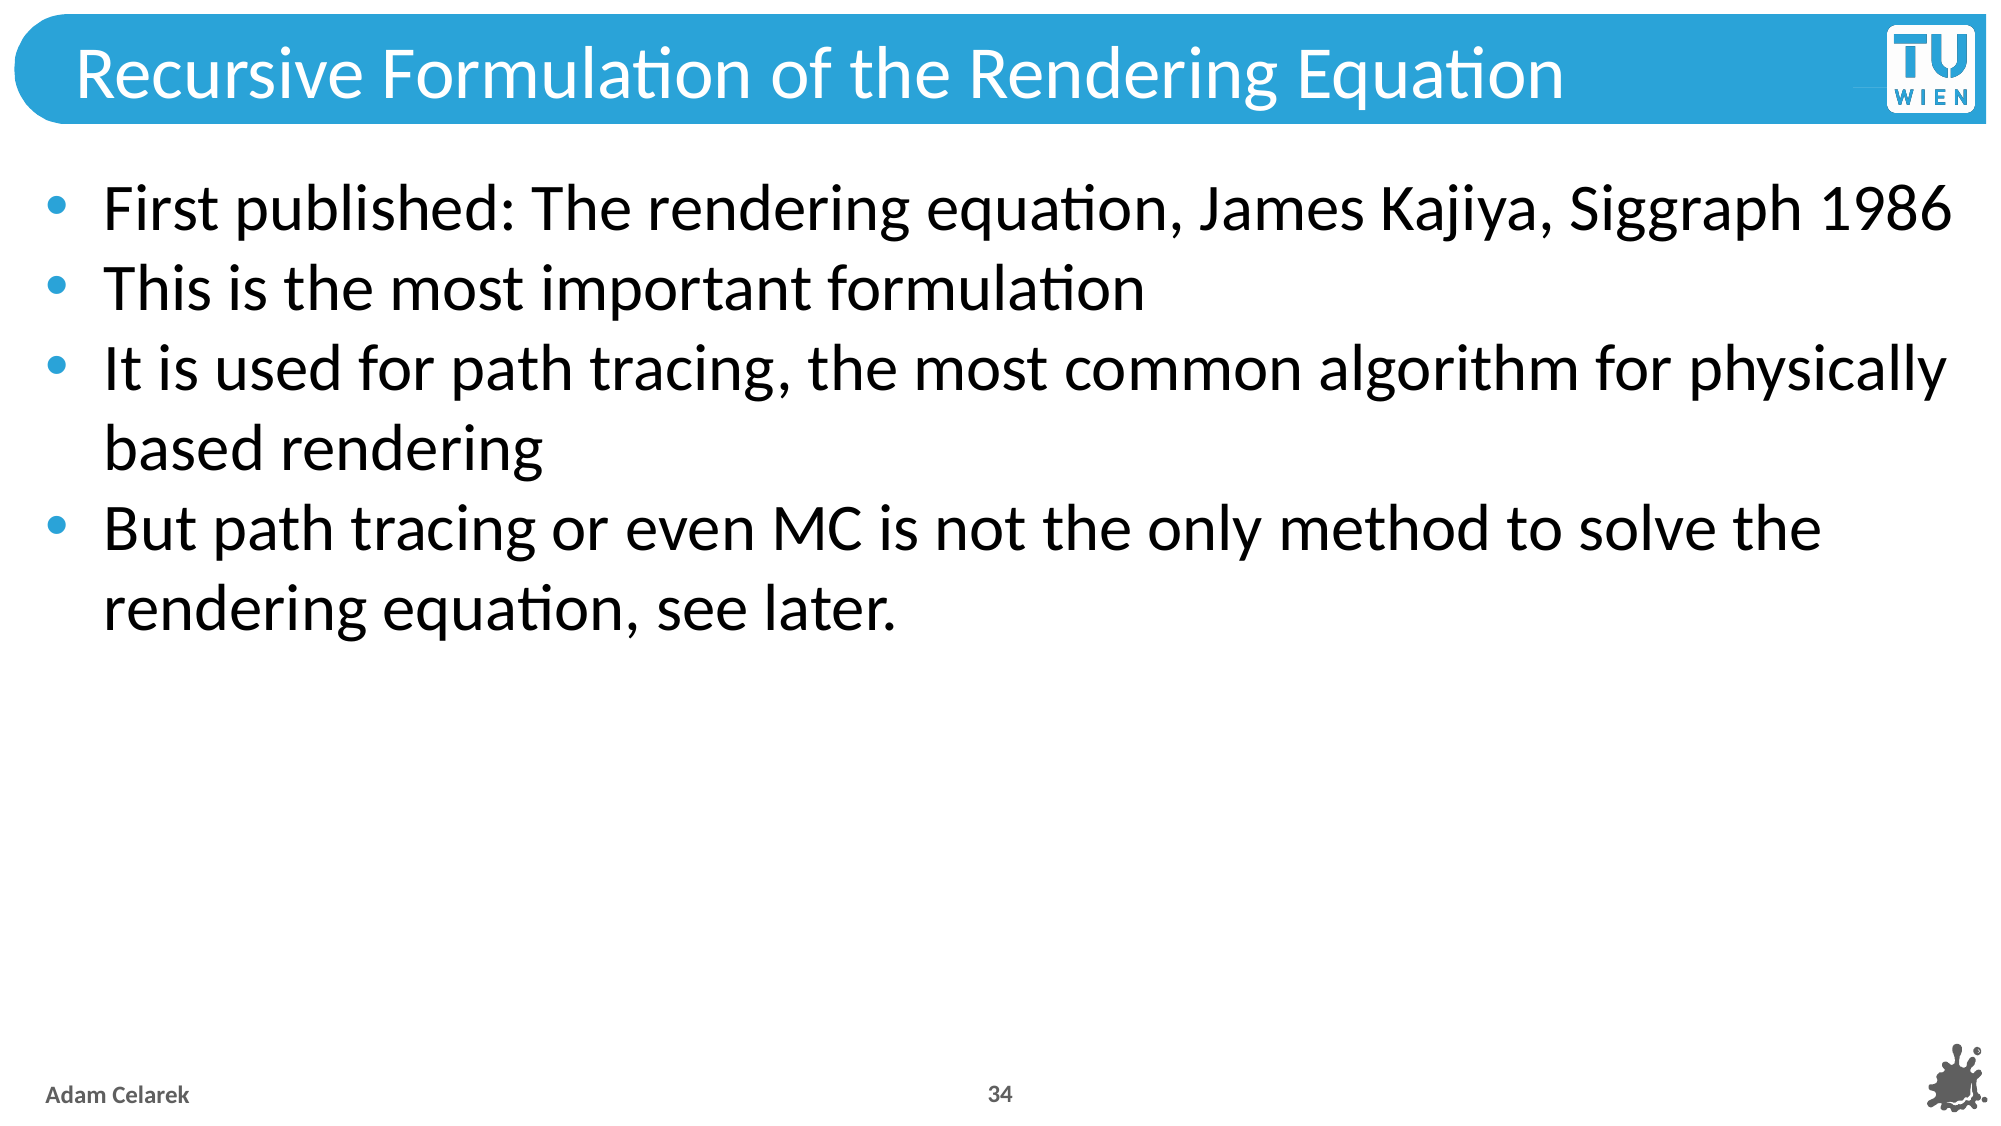

# Recursive Formulation of the Rendering Equation
First published: The rendering equation, James Kajiya, Siggraph 1986
This is the most important formulation
It is used for path tracing, the most common algorithm for physically based rendering
But path tracing or even MC is not the only method to solve the rendering equation, see later.
Adam Celarek